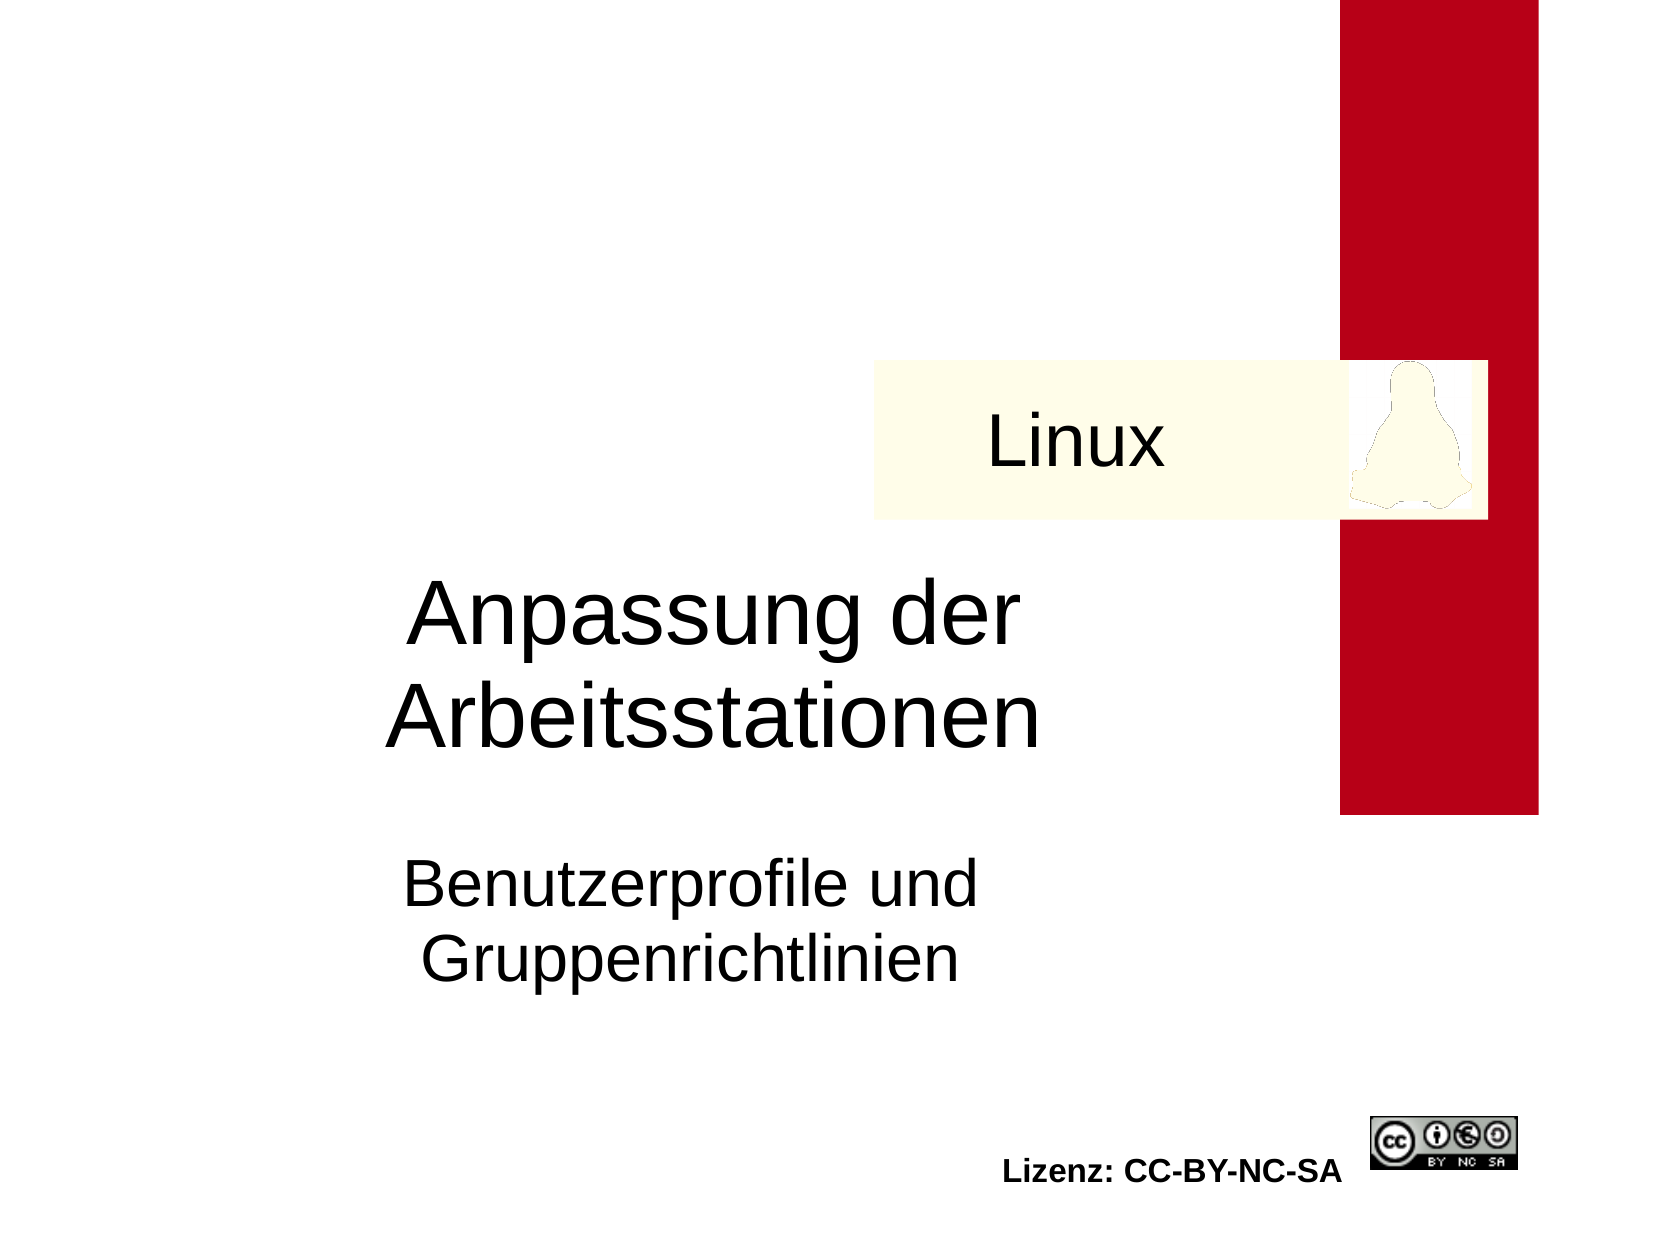

# Anpassung der Arbeitsstationen
Benutzerprofile und Gruppenrichtlinien
Lizenz: CC-BY-NC-SA